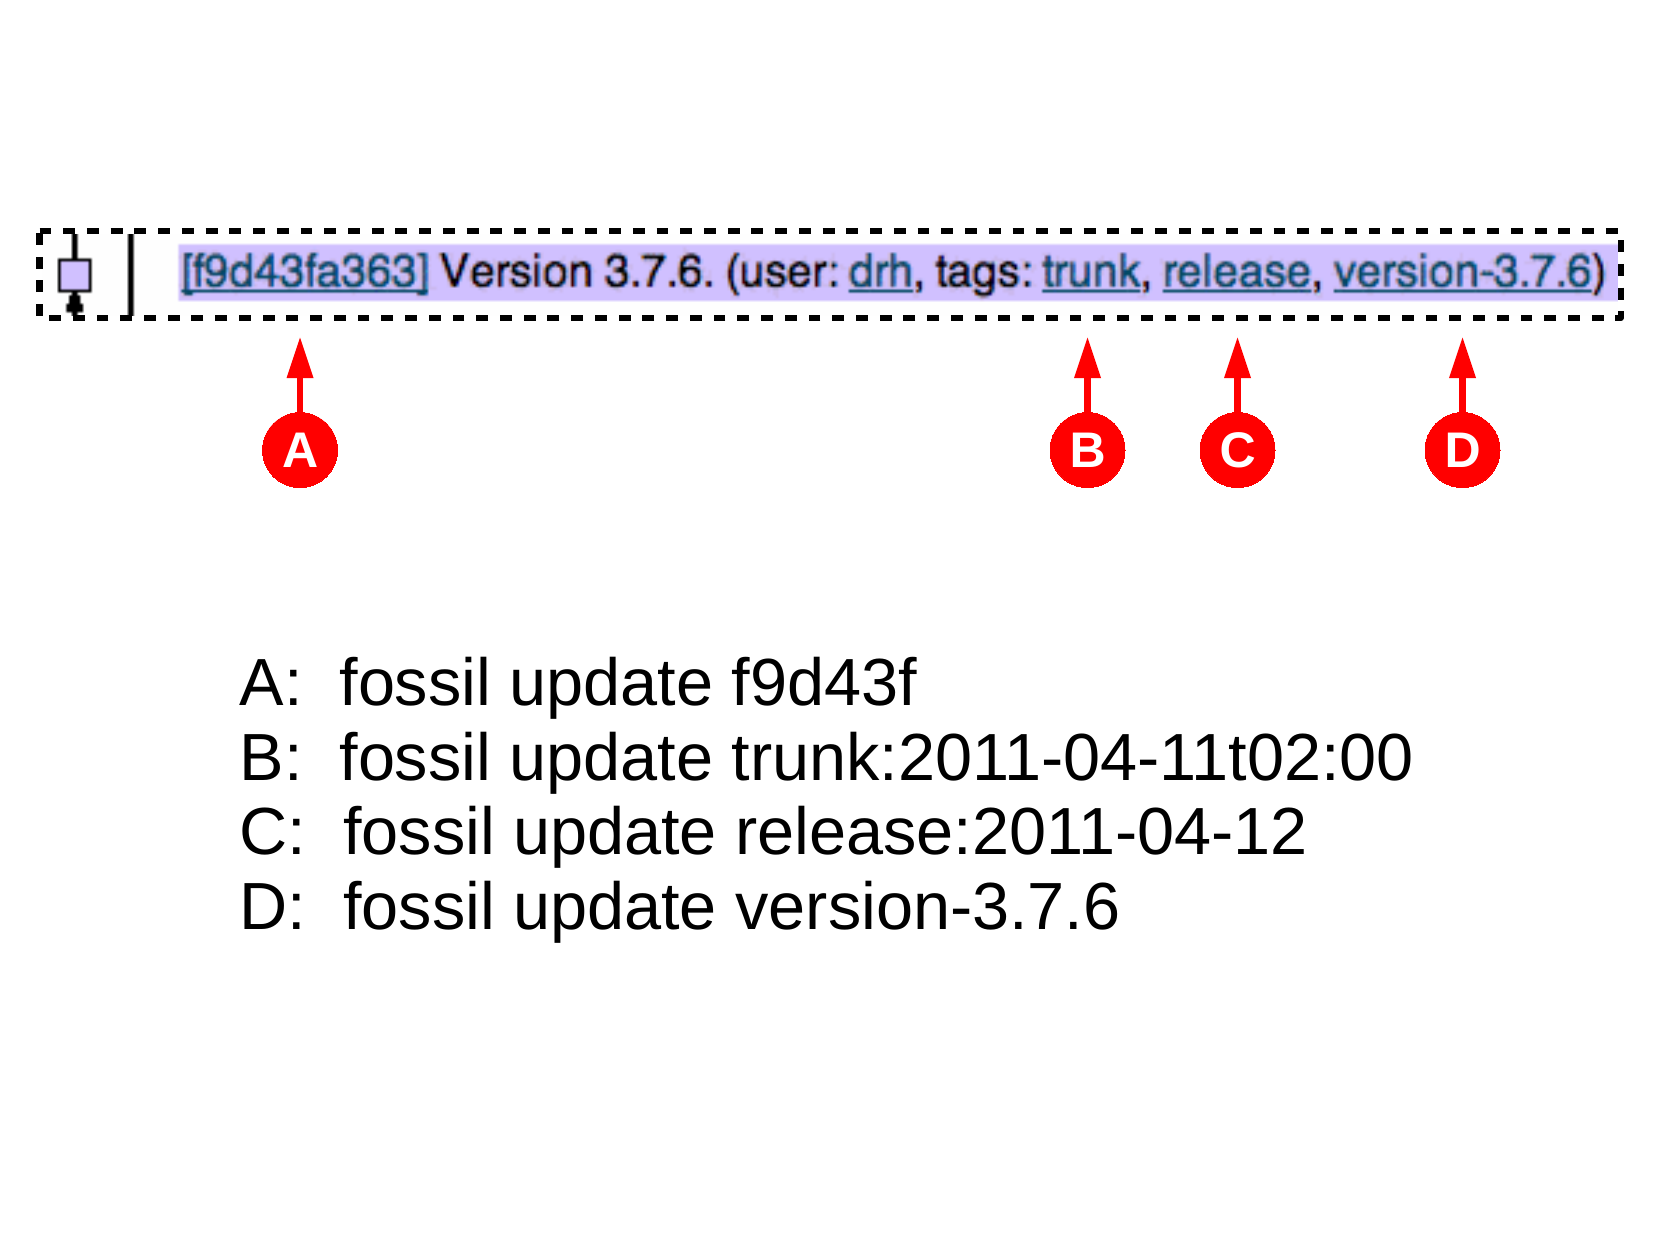

A
B
C
D
A: fossil update f9d43f
B: fossil update trunk:2011-04-11t02:00
C: fossil update release:2011-04-12
D: fossil update version-3.7.6